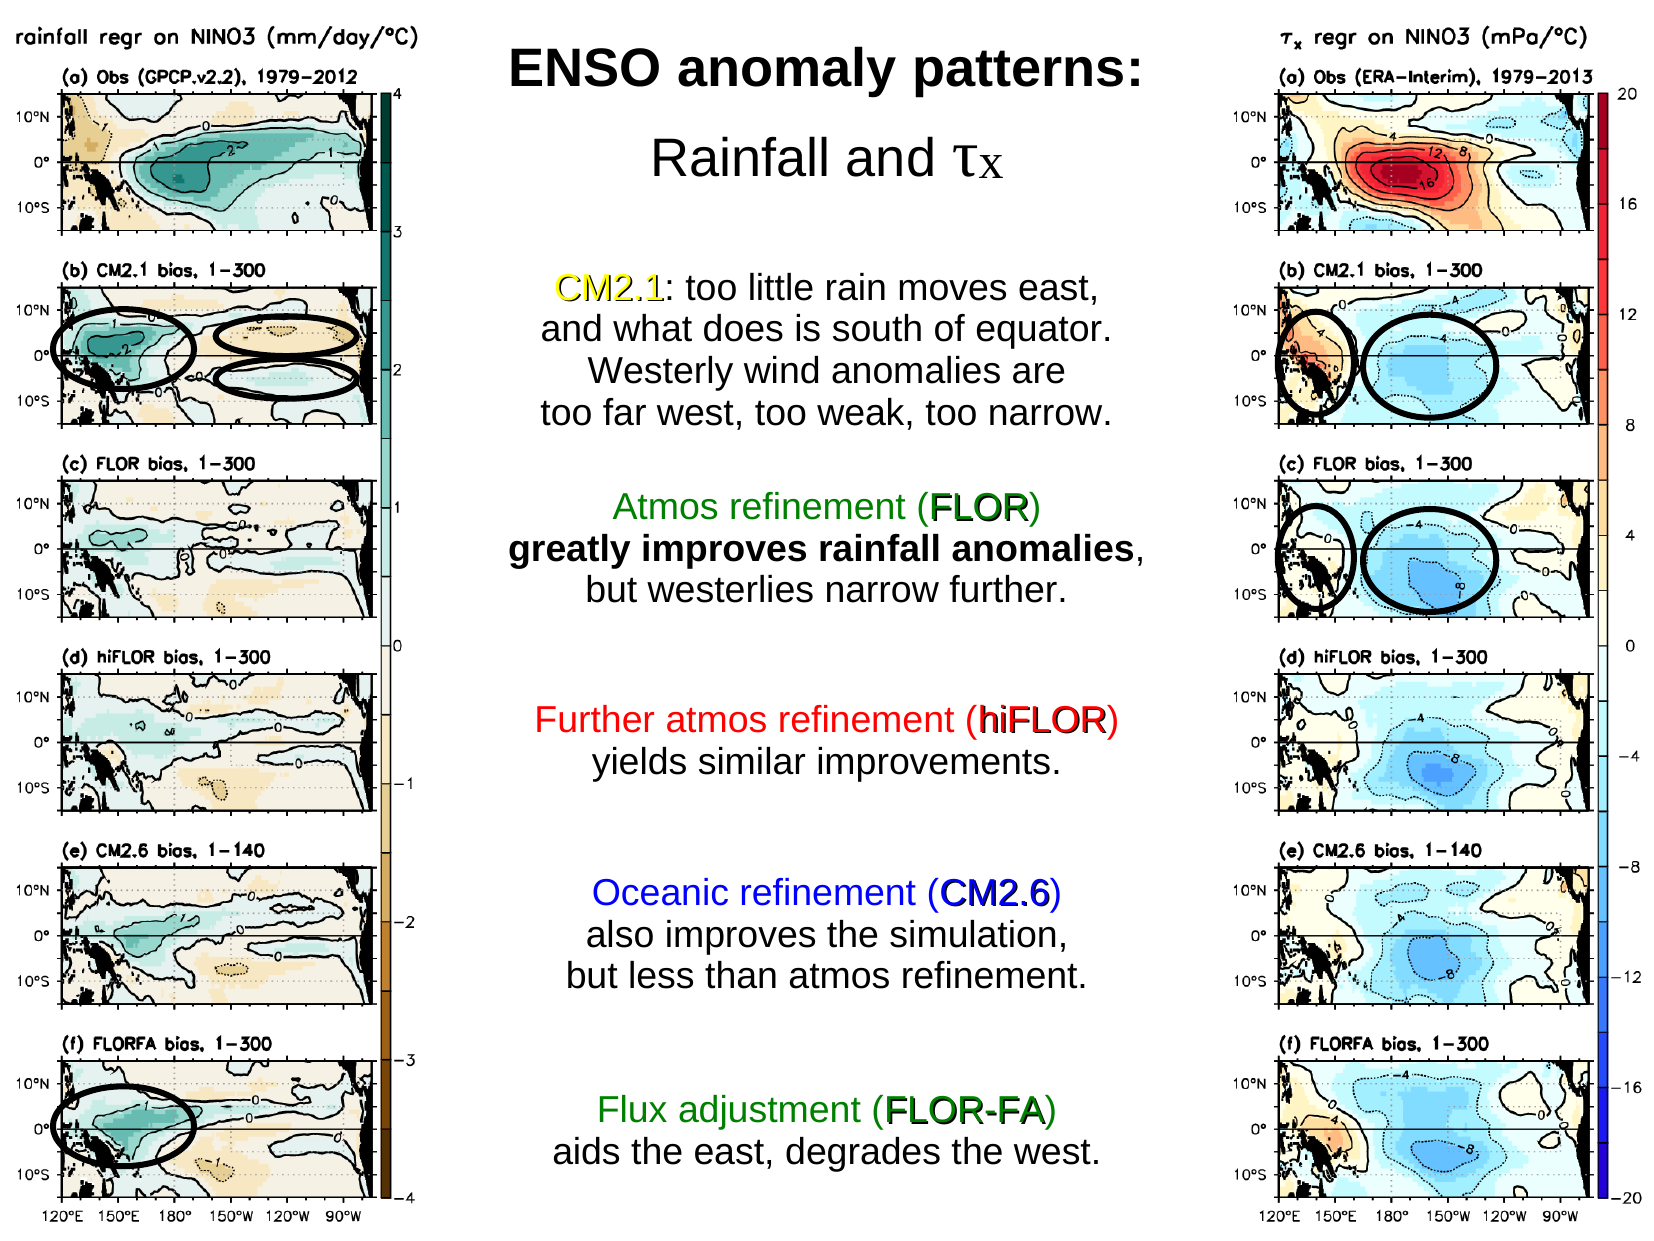

ENSO anomaly patterns:
Rainfall and τx
CM2.1: too little rain moves east,
and what does is south of equator.
Westerly wind anomalies are
too far west, too weak, too narrow.
Atmos refinement (FLOR)
greatly improves rainfall anomalies, but westerlies narrow further.
Further atmos refinement (hiFLOR)
yields similar improvements.
Oceanic refinement (CM2.6)
also improves the simulation,
but less than atmos refinement.
Flux adjustment (FLOR-FA)
aids the east, degrades the west.